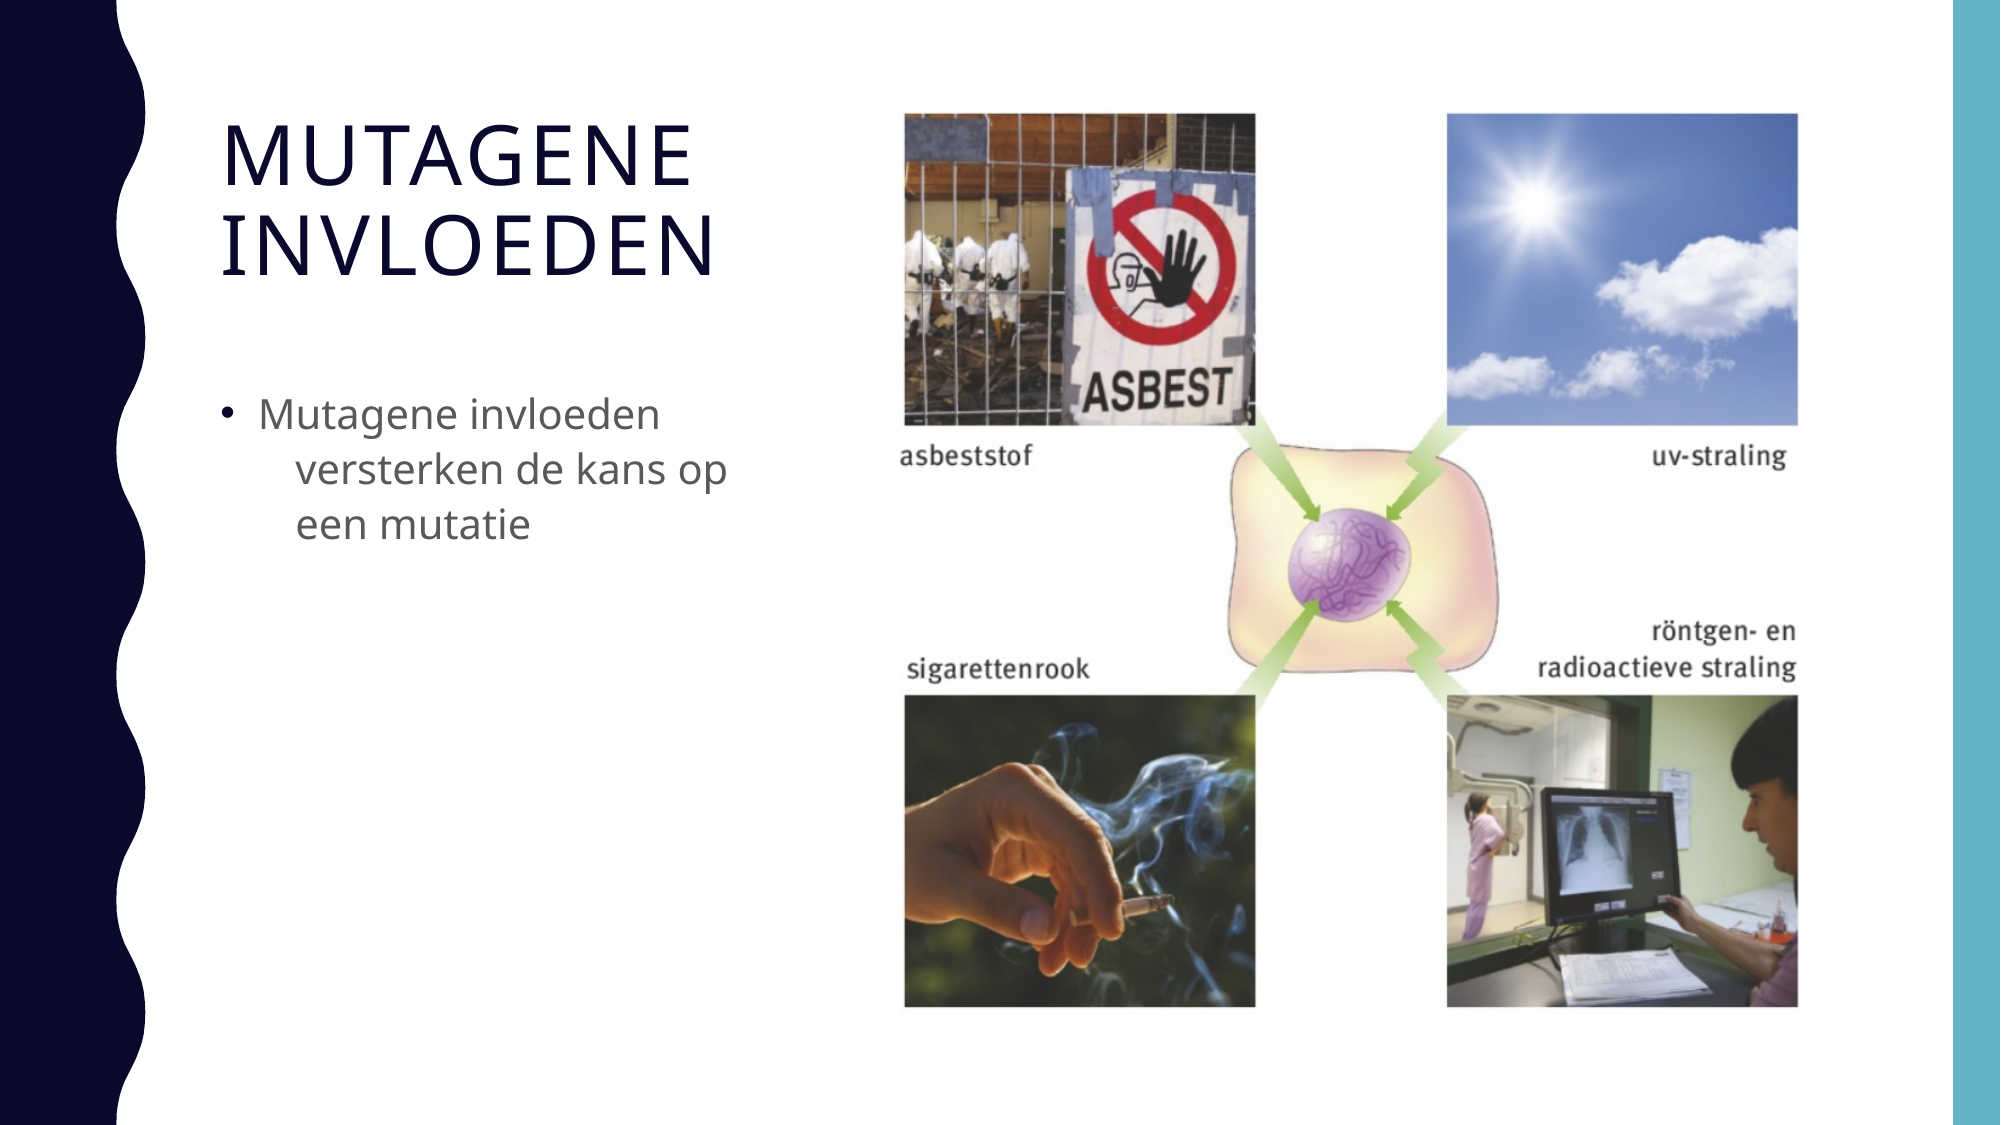

# Mutagene invloeden
Mutagene invloeden versterken de kans op een mutatie